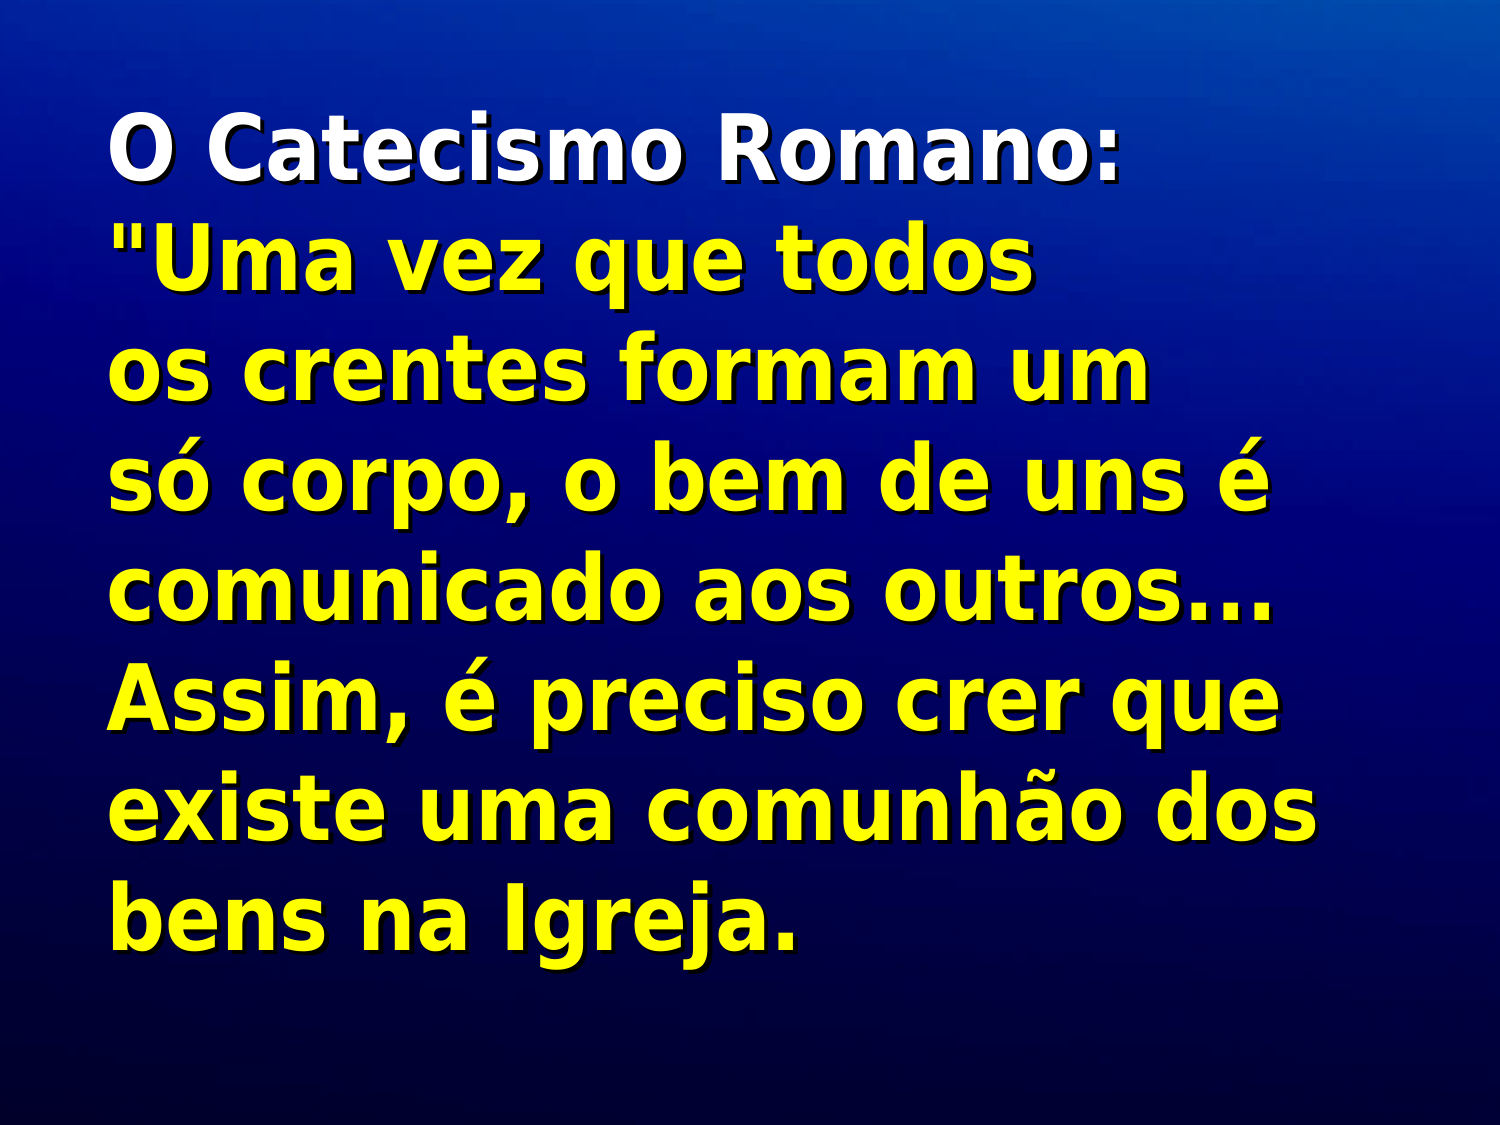

O Catecismo Romano:
"Uma vez que todos
os crentes formam um
só corpo, o bem de uns é comunicado aos outros... Assim, é preciso crer que existe uma comunhão dos bens na Igreja.